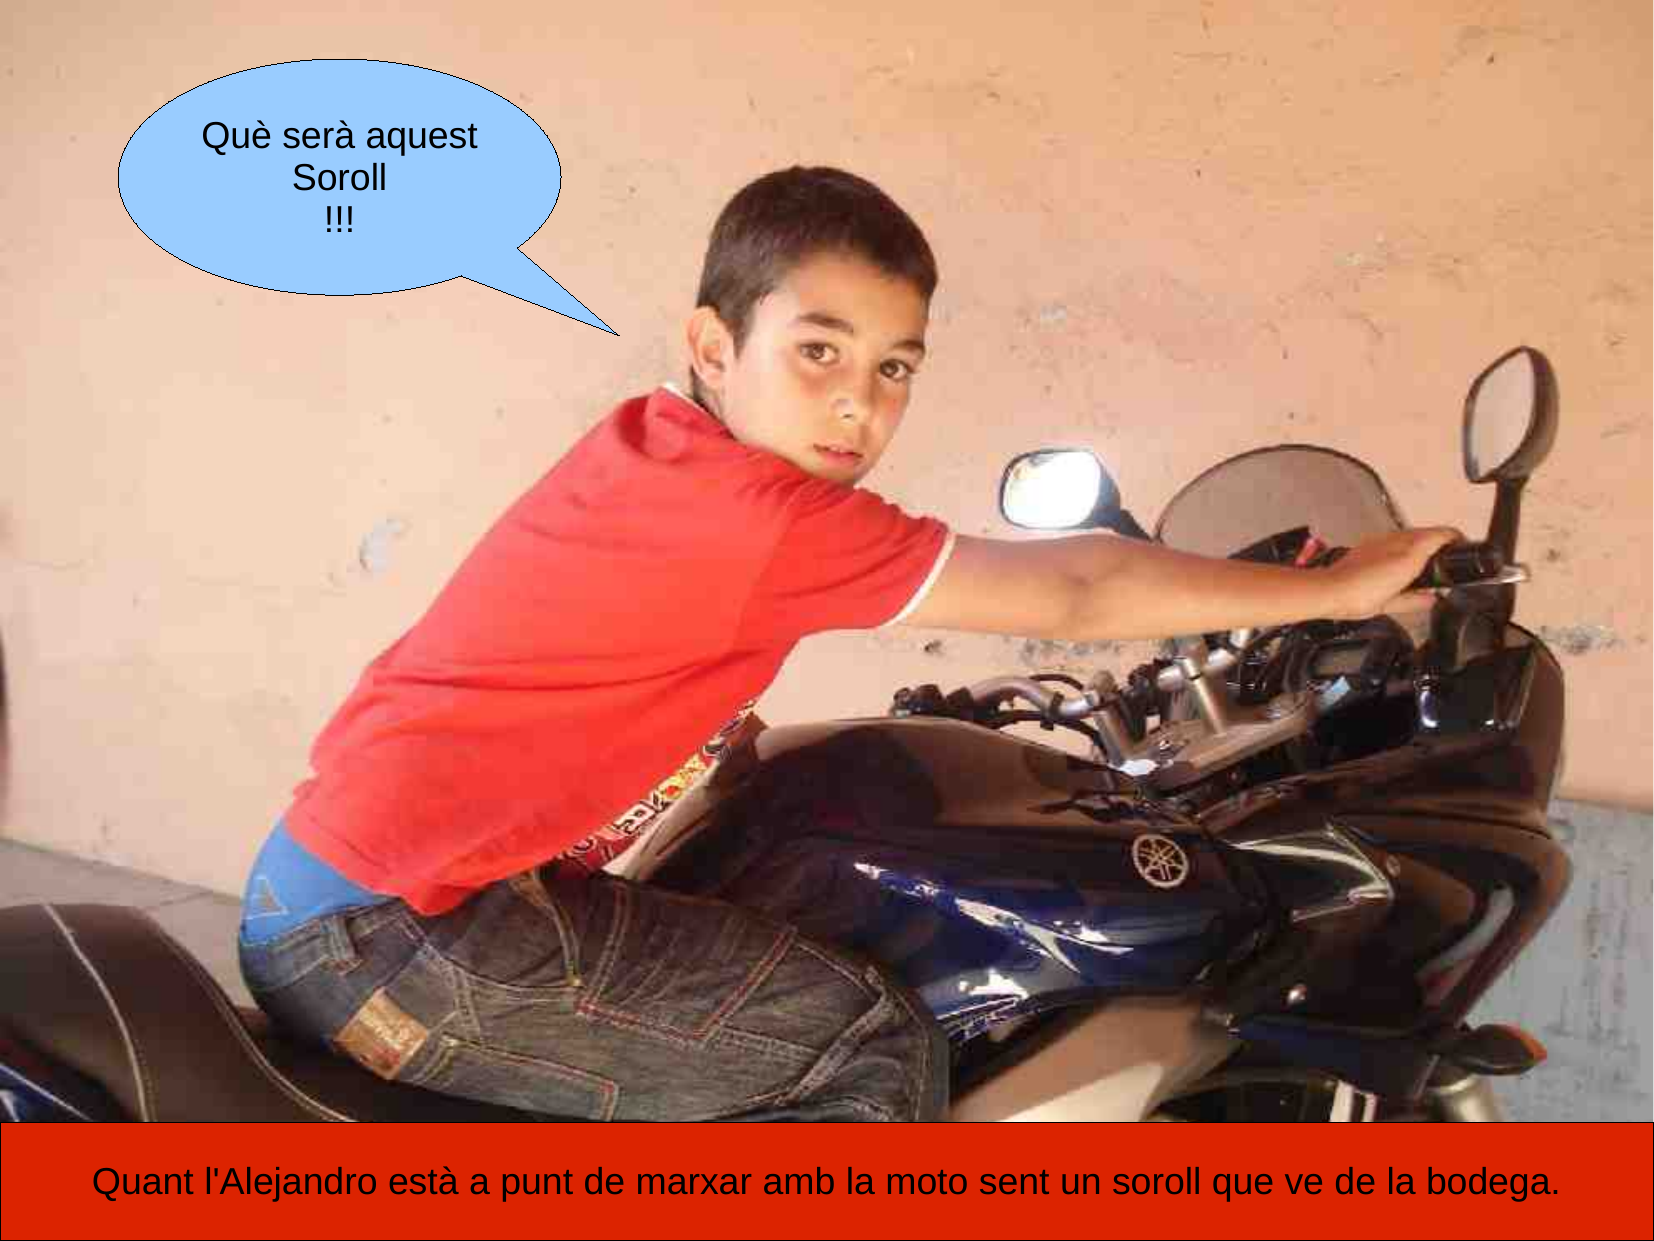

Què serà aquest
Soroll
!!!
Quant l'Alejandro està a punt de marxar amb la moto sent un soroll que ve de la bodega.